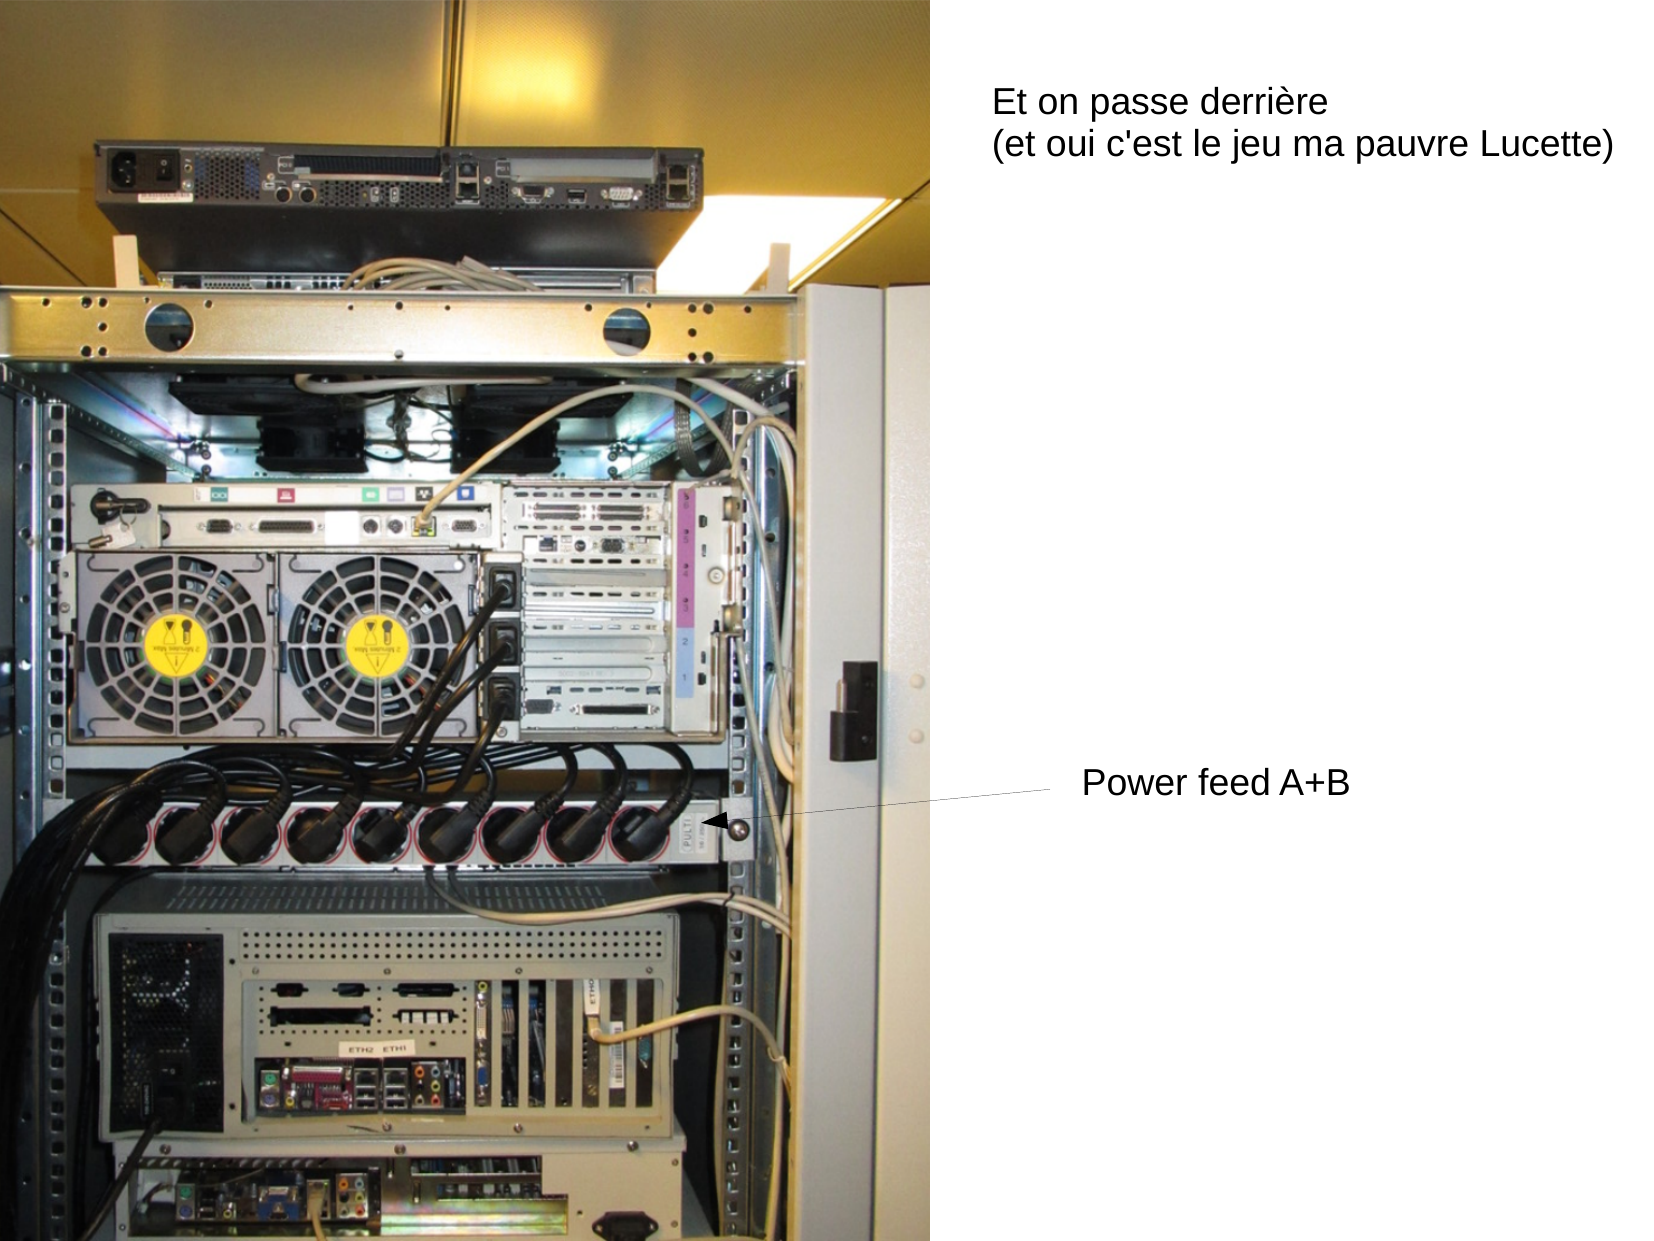

Et on passe derrière
(et oui c'est le jeu ma pauvre Lucette)
Power feed A+B